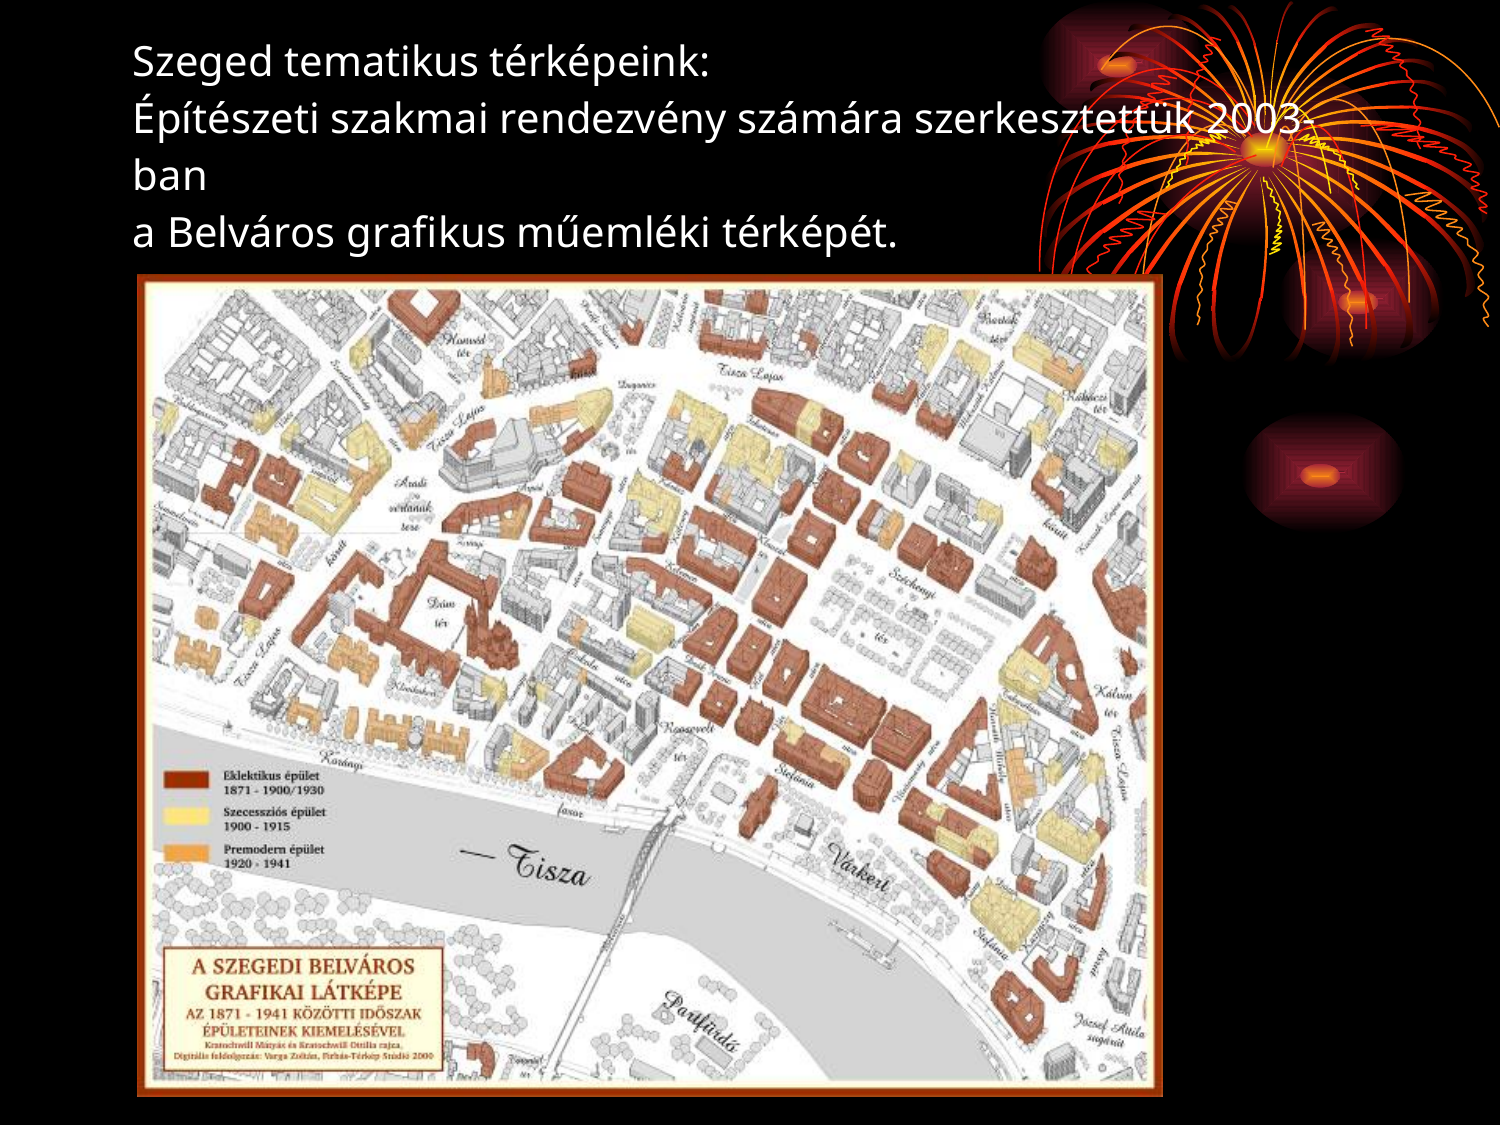

# Szeged tematikus térképeink: Építészeti szakmai rendezvény számára szerkesztettük 2003-ban a Belváros grafikus műemléki térképét.